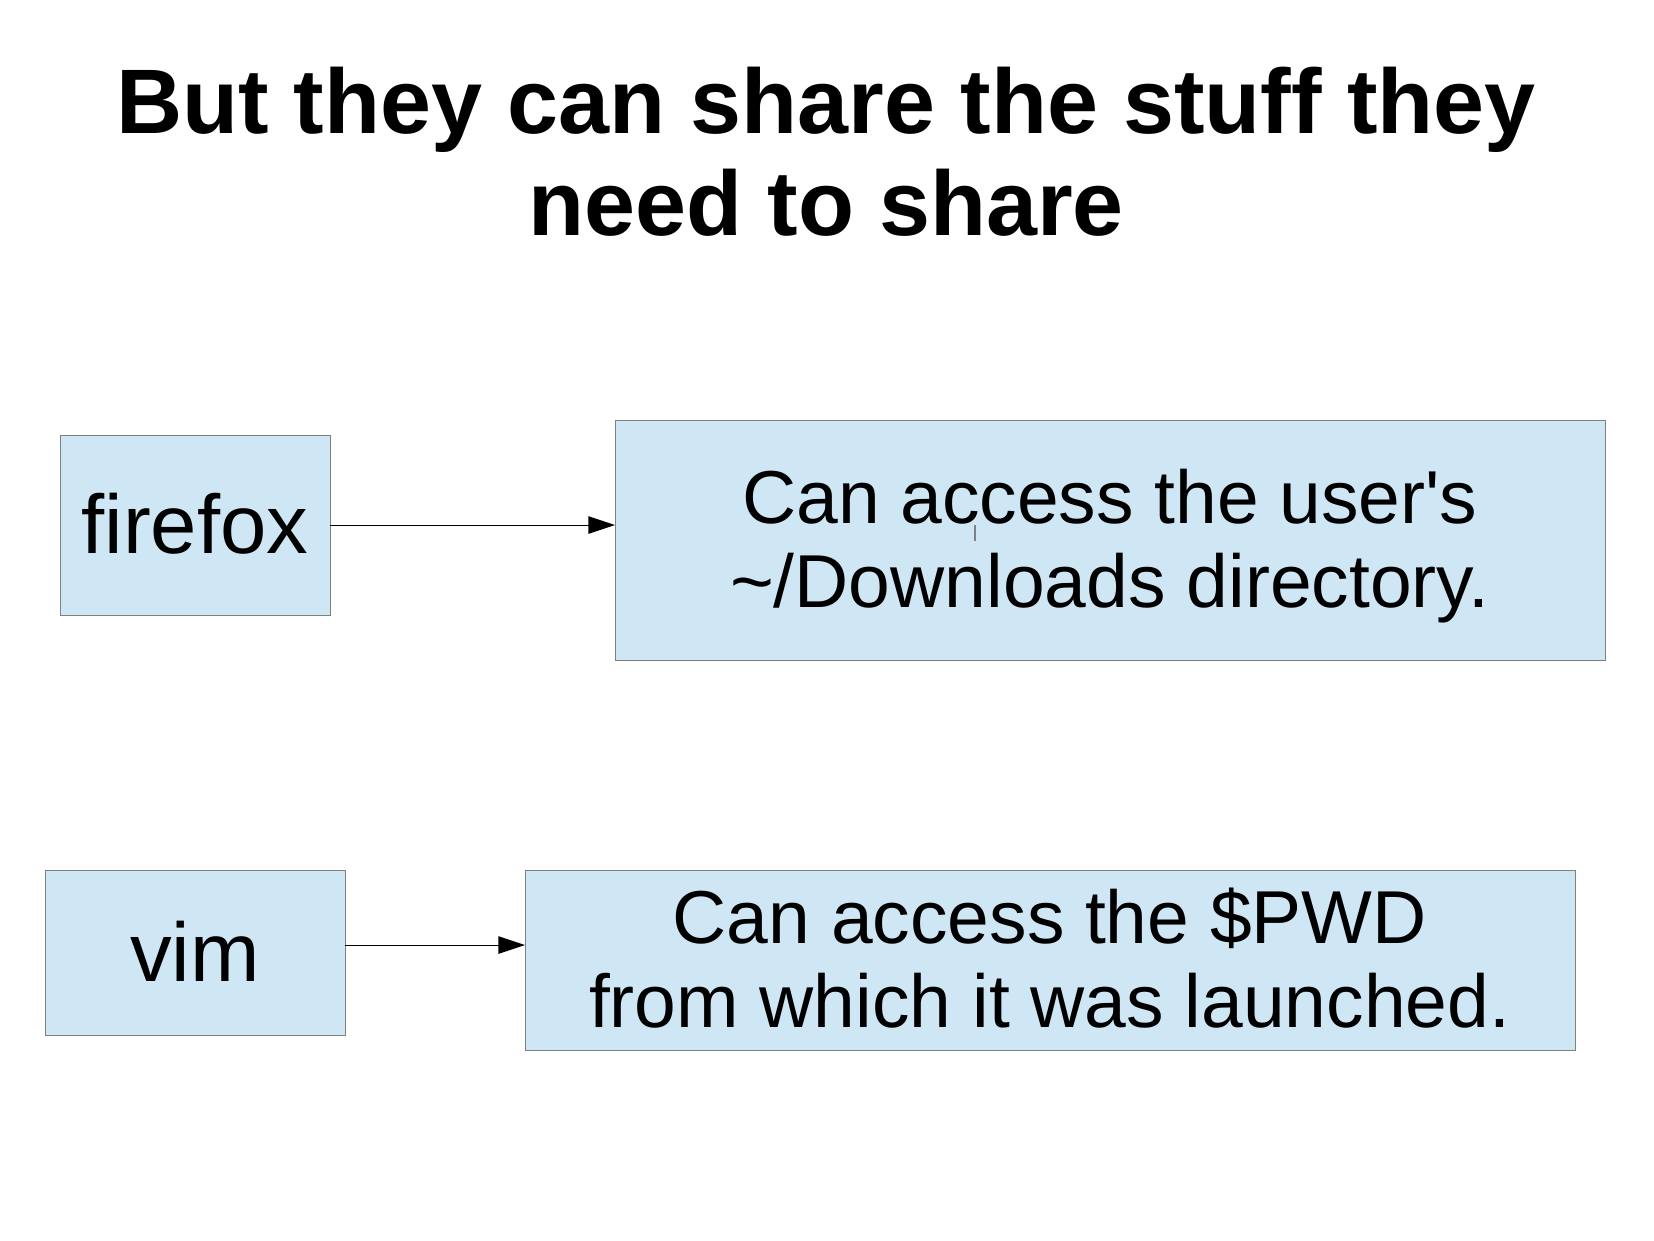

# But they can share the stuff they need to share
Can access the user's
~/Downloads directory.
firefox
vim
Can access the $PWD
from which it was launched.